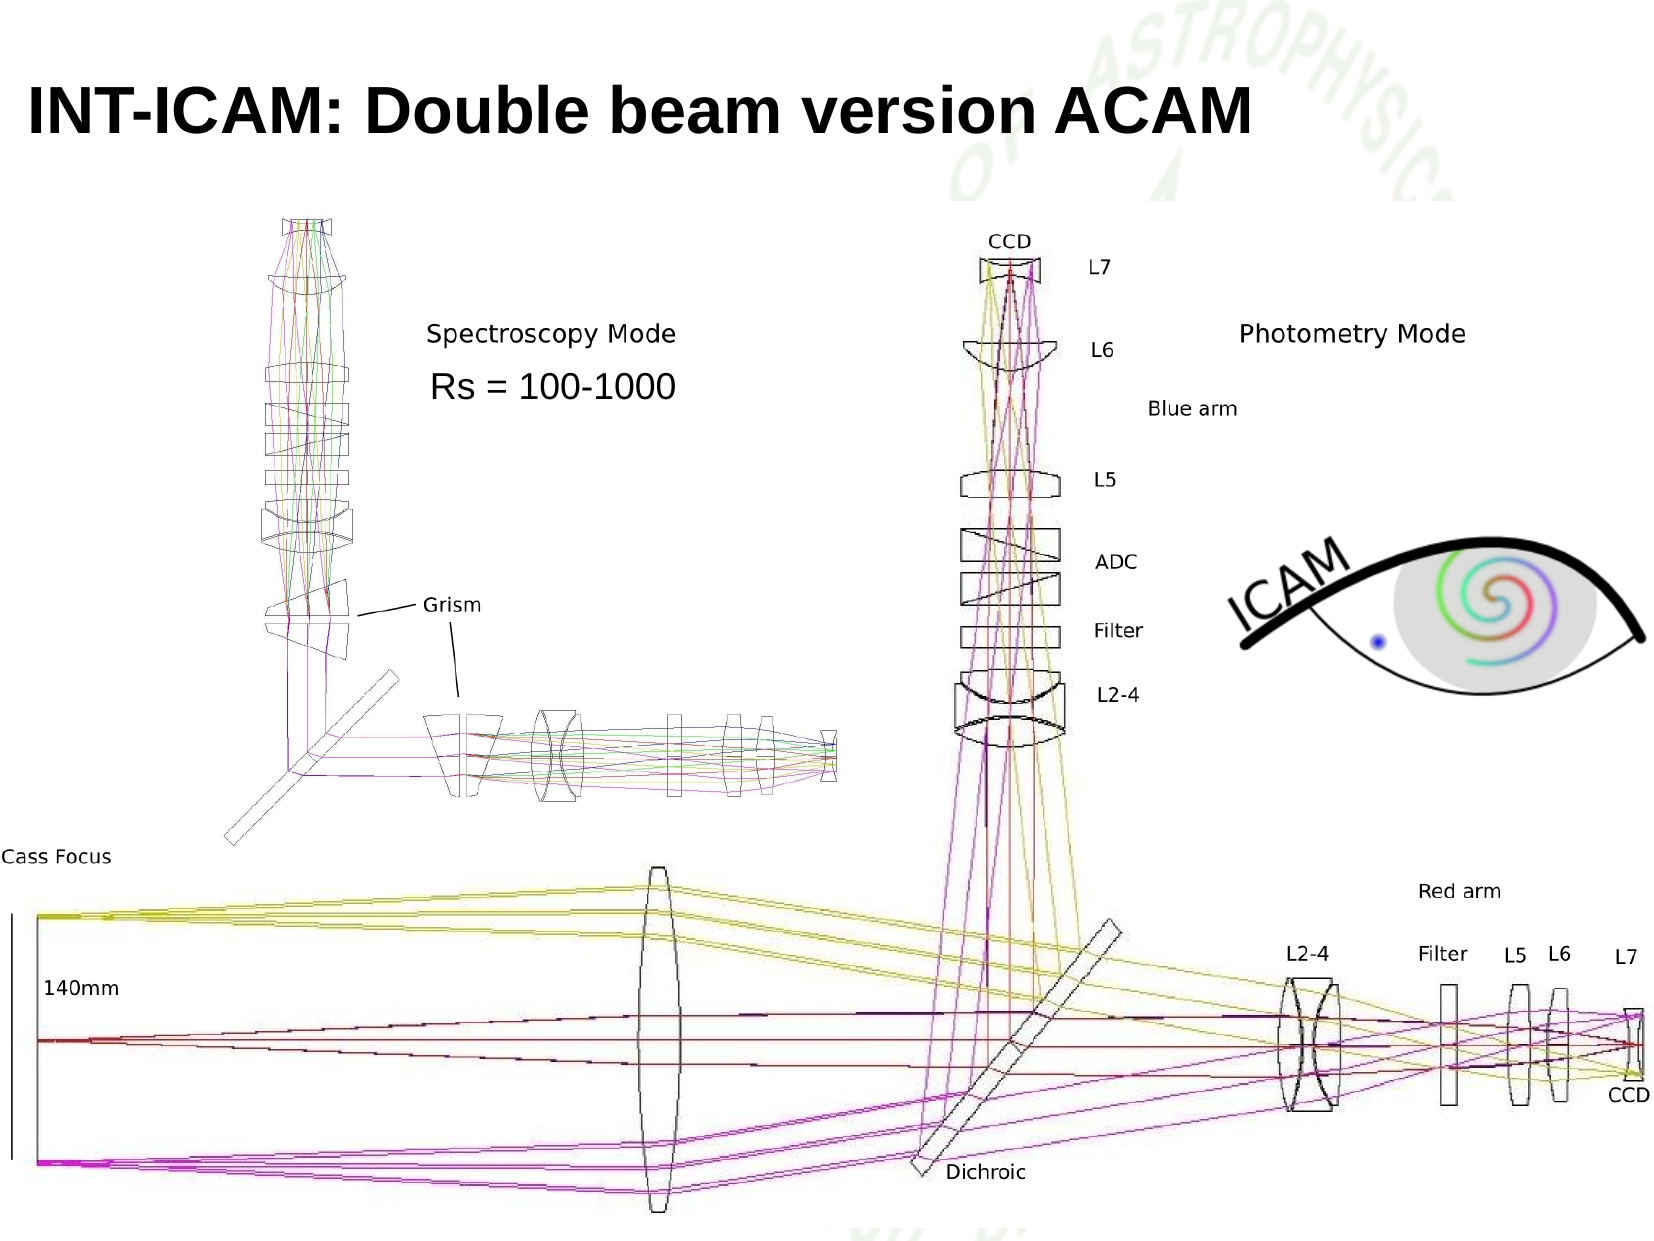

INT-ICAM: Double beam version ACAM
Rs = 100-1000